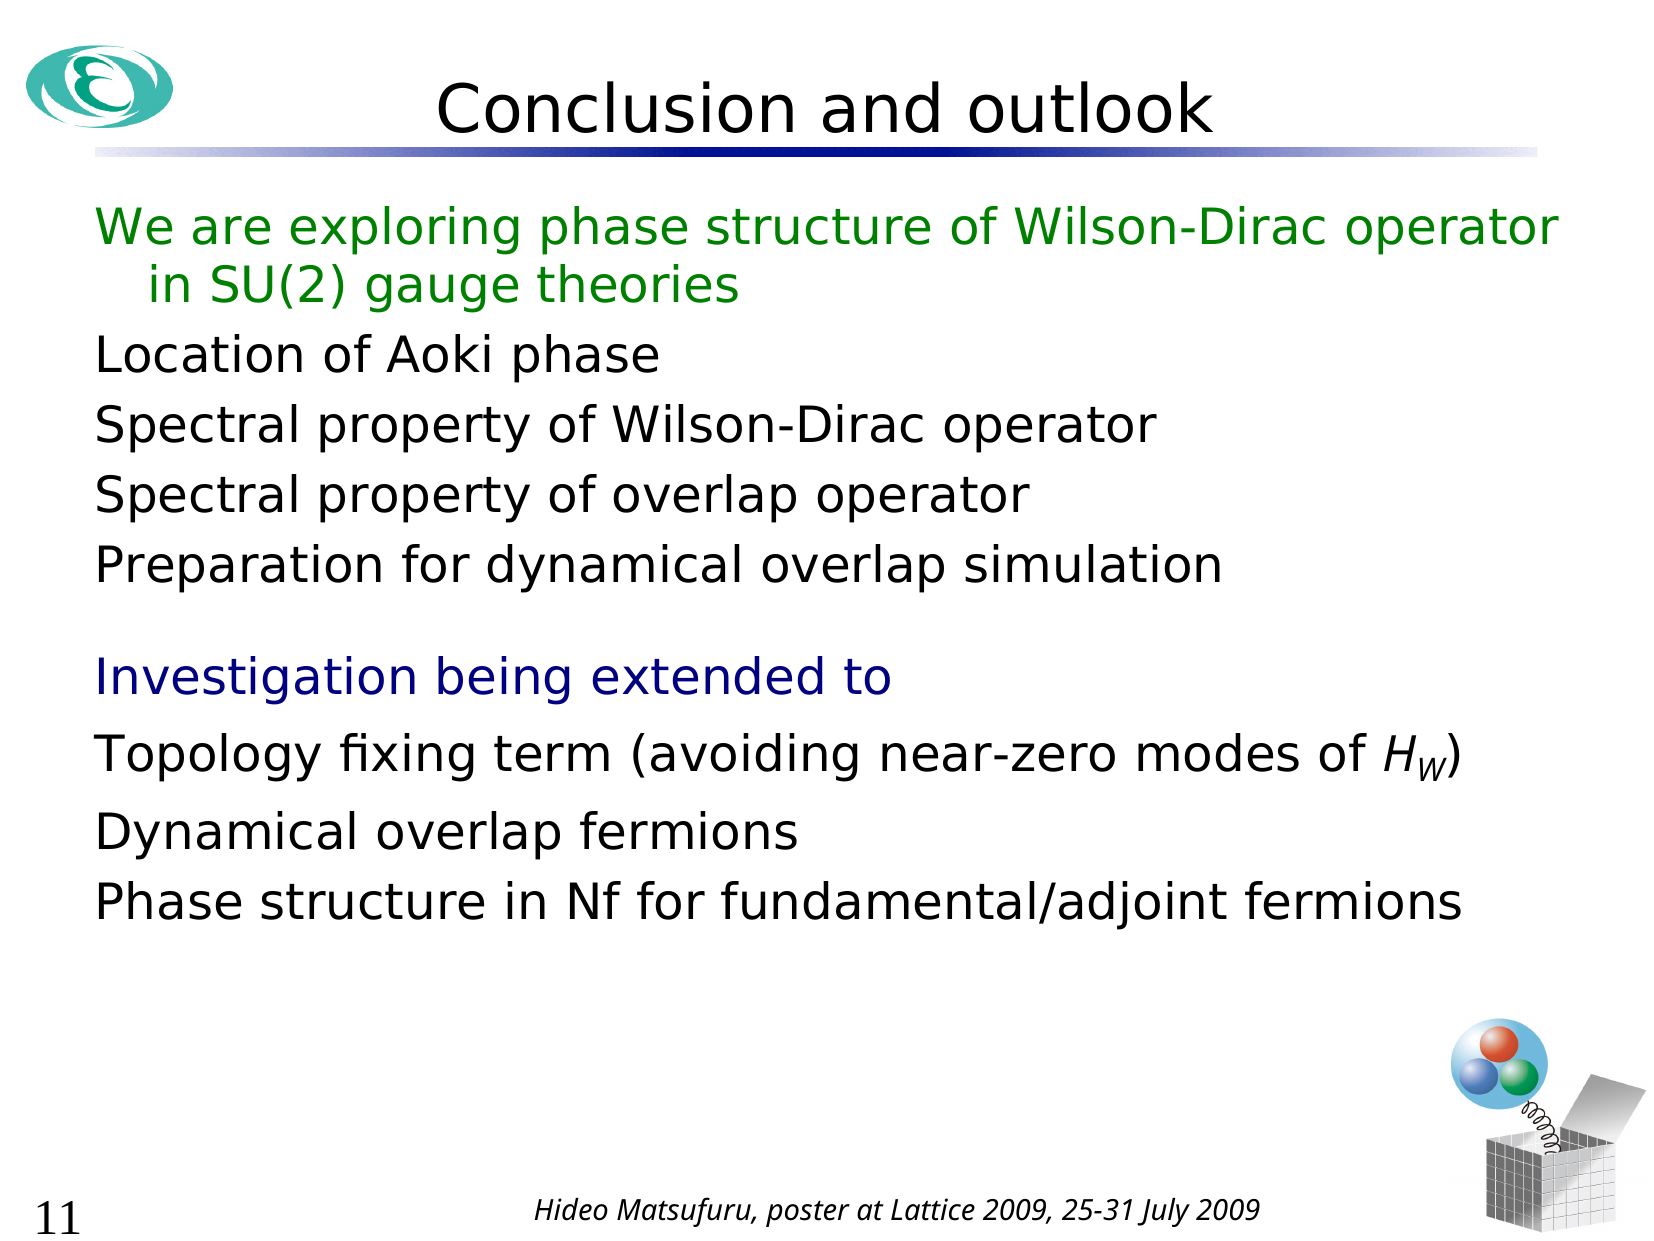

# Conclusion and outlook
We are exploring phase structure of Wilson-Dirac operator in SU(2) gauge theories
Location of Aoki phase
Spectral property of Wilson-Dirac operator
Spectral property of overlap operator
Preparation for dynamical overlap simulation
Investigation being extended to
Topology fixing term (avoiding near-zero modes of HW)
Dynamical overlap fermions
Phase structure in Nf for fundamental/adjoint fermions